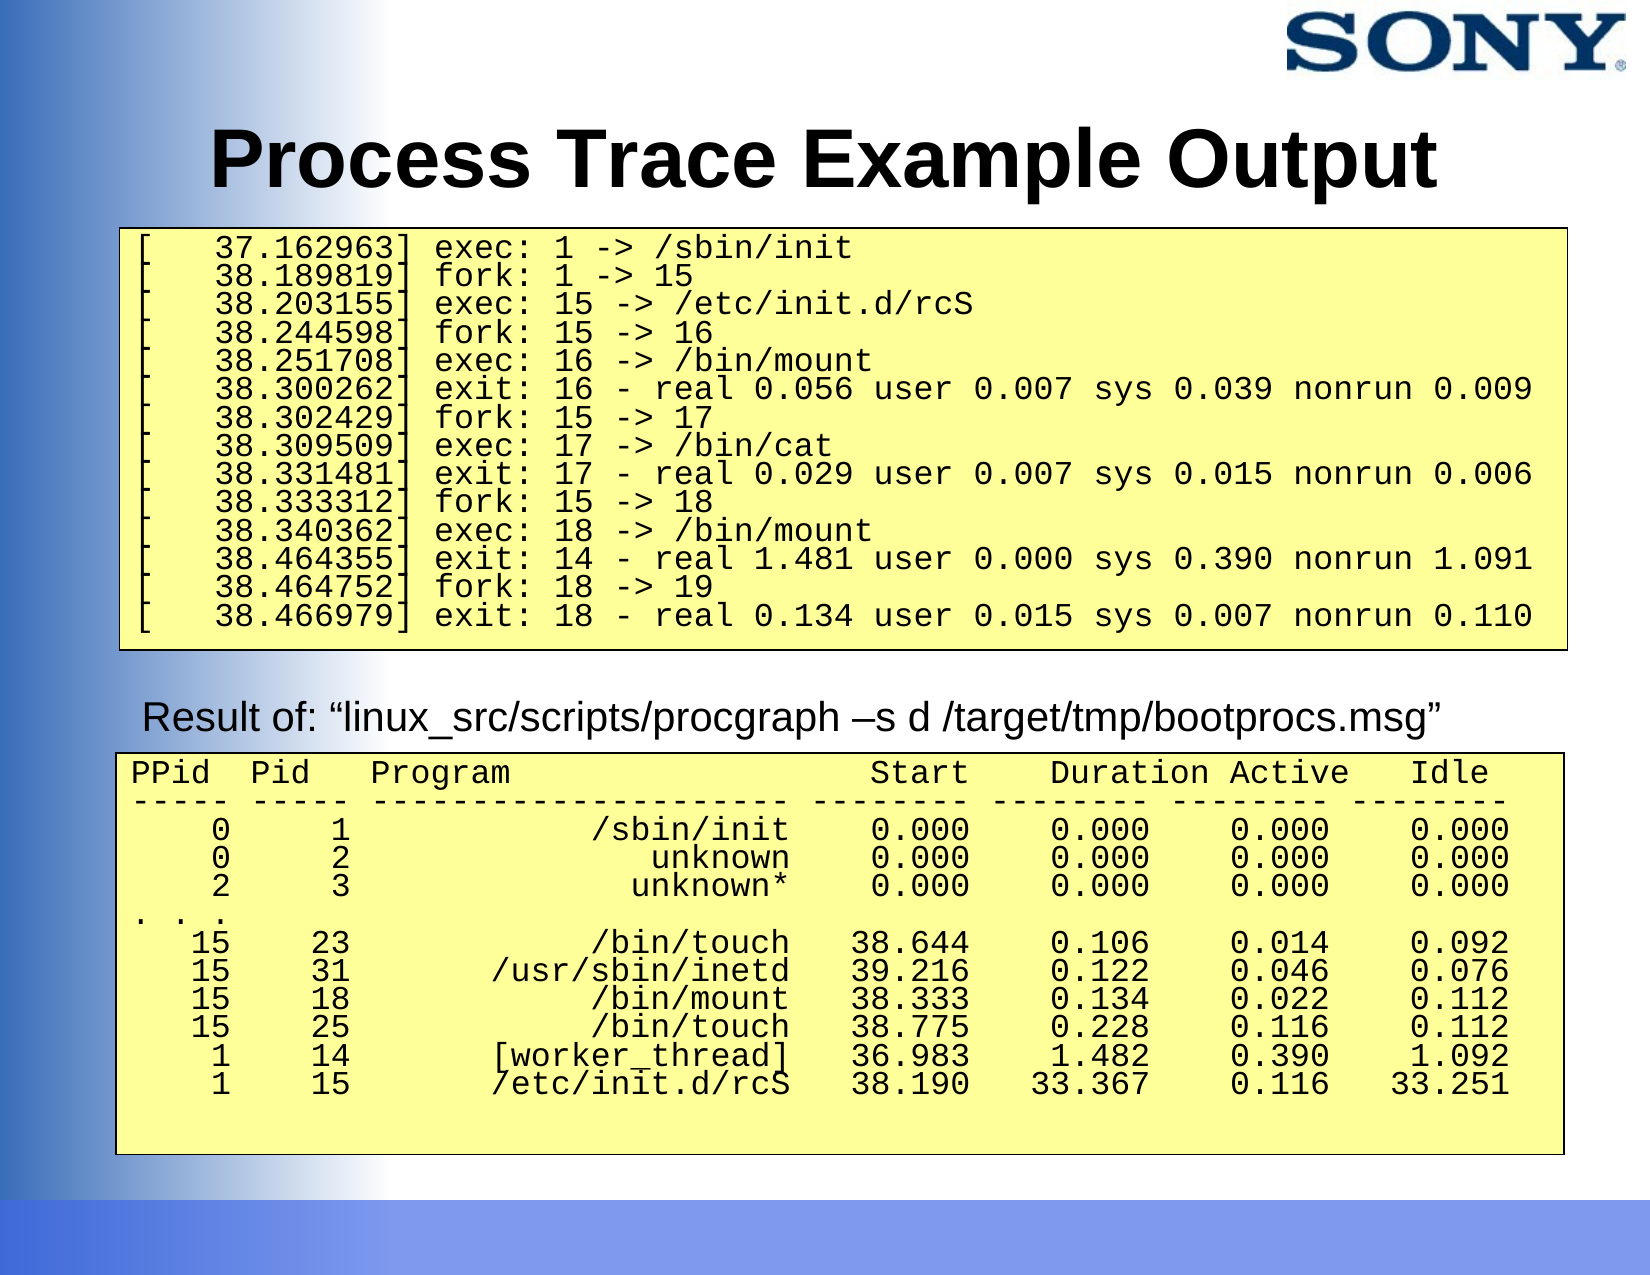

# Process Trace Example Output
[ 37.162963] exec: 1 -> /sbin/init
[ 38.189819] fork: 1 -> 15
[ 38.203155] exec: 15 -> /etc/init.d/rcS
[ 38.244598] fork: 15 -> 16
[ 38.251708] exec: 16 -> /bin/mount
[ 38.300262] exit: 16 - real 0.056 user 0.007 sys 0.039 nonrun 0.009
[ 38.302429] fork: 15 -> 17
[ 38.309509] exec: 17 -> /bin/cat
[ 38.331481] exit: 17 - real 0.029 user 0.007 sys 0.015 nonrun 0.006
[ 38.333312] fork: 15 -> 18
[ 38.340362] exec: 18 -> /bin/mount
[ 38.464355] exit: 14 - real 1.481 user 0.000 sys 0.390 nonrun 1.091
[ 38.464752] fork: 18 -> 19
[ 38.466979] exit: 18 - real 0.134 user 0.015 sys 0.007 nonrun 0.110
 Result of: “linux_src/scripts/procgraph –s d /target/tmp/bootprocs.msg”
PPid Pid Program Start Duration Active Idle
----- ----- --------------------- -------- -------- -------- --------
 0 1 /sbin/init 0.000 0.000 0.000 0.000
 0 2 unknown 0.000 0.000 0.000 0.000
 2 3 unknown* 0.000 0.000 0.000 0.000
. . .
 15 23 /bin/touch 38.644 0.106 0.014 0.092
 15 31 /usr/sbin/inetd 39.216 0.122 0.046 0.076
 15 18 /bin/mount 38.333 0.134 0.022 0.112
 15 25 /bin/touch 38.775 0.228 0.116 0.112
 1 14 [worker_thread] 36.983 1.482 0.390 1.092
 1 15 /etc/init.d/rcS 38.190 33.367 0.116 33.251